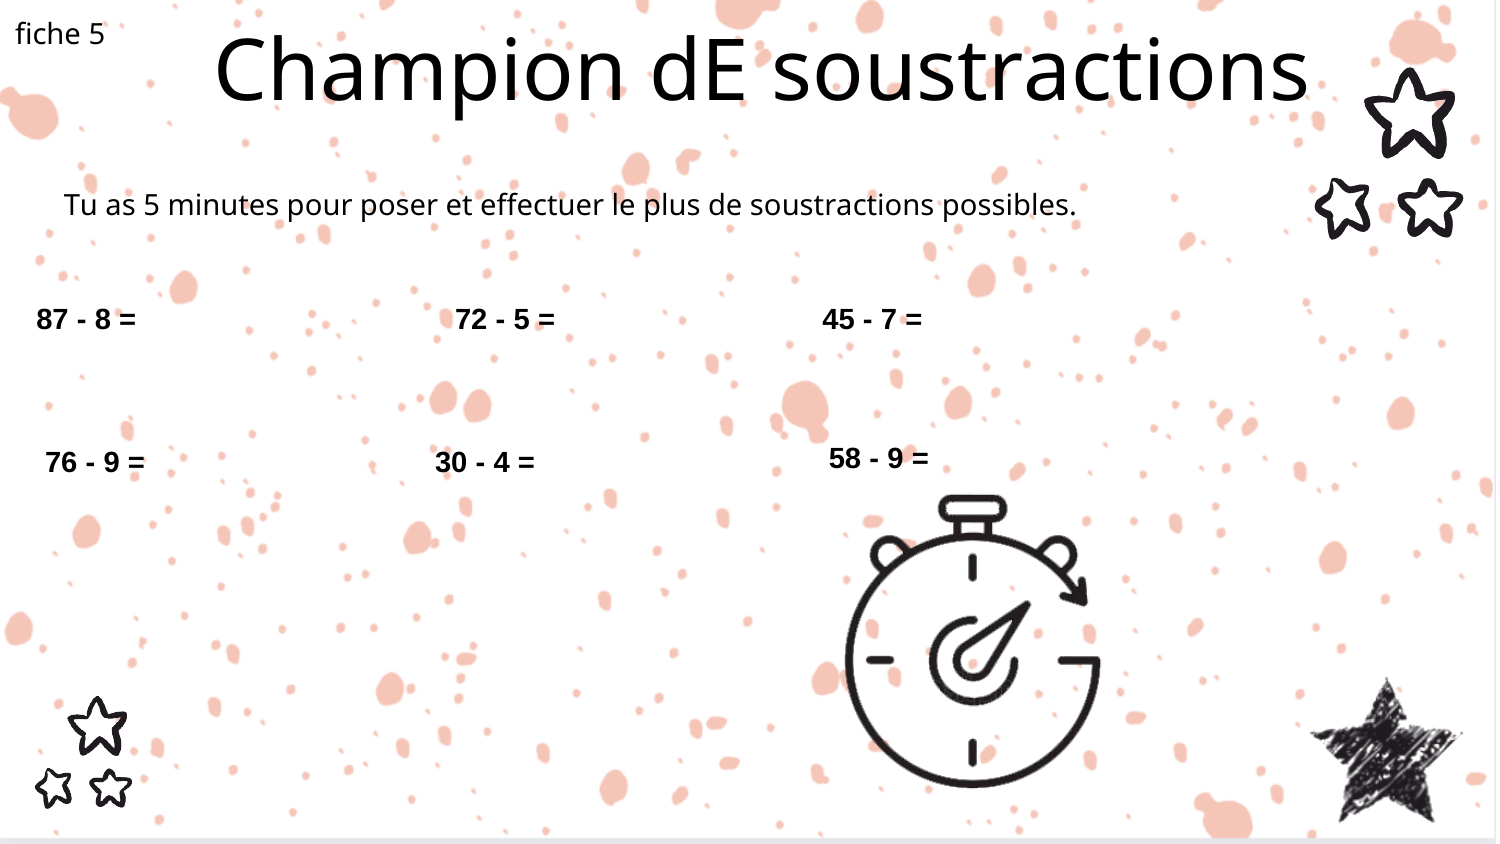

fiche 5
Champion dE soustractions
Tu as 5 minutes pour poser et effectuer le plus de soustractions possibles.
87 - 8 =
72 - 5 =
45 - 7 =
58 - 9 =
76 - 9 =
30 - 4 =